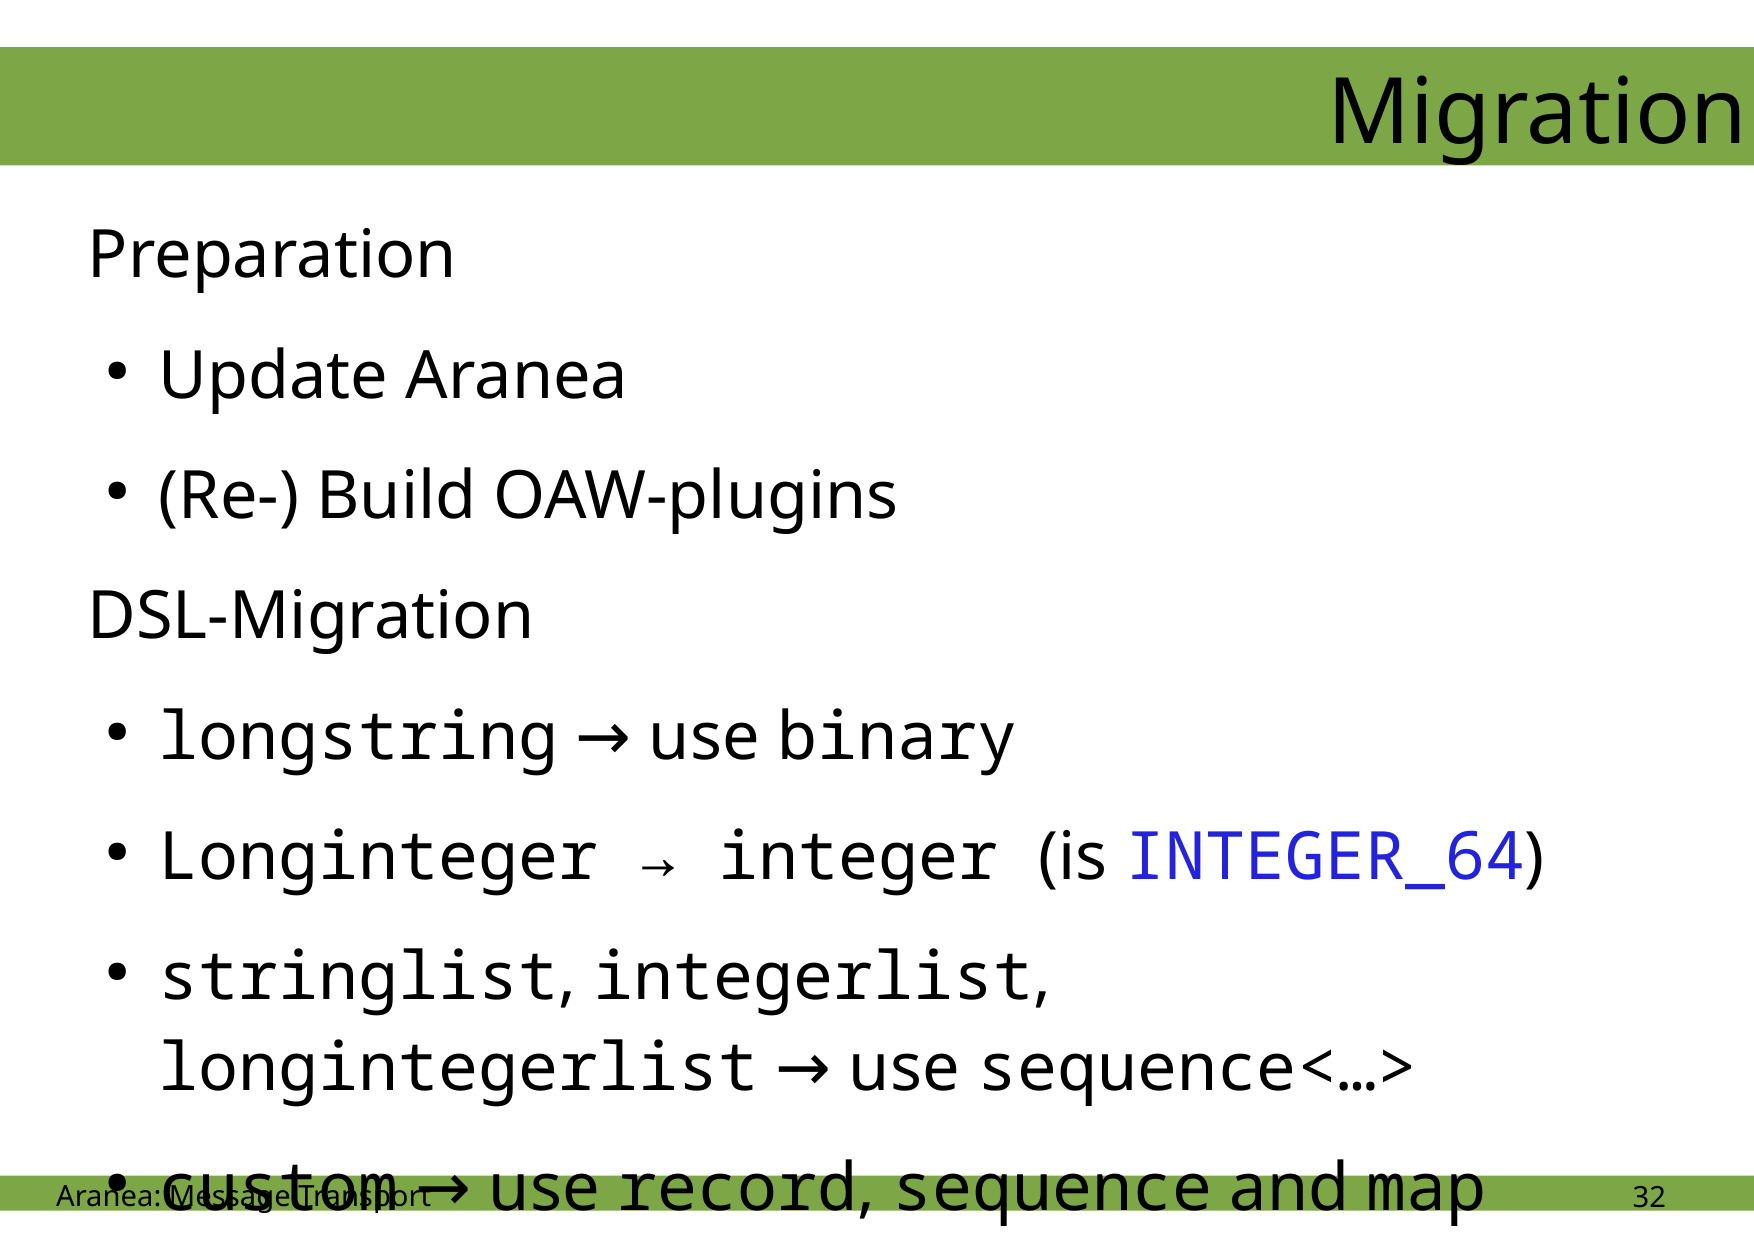

# Migration
Preparation
Update Aranea
(Re-) Build OAW-plugins
DSL-Migration
longstring → use binary
Longinteger → integer (is INTEGER_64)
stringlist, integerlist, longintegerlist → use sequence<…>
custom → use record, sequence and map
32